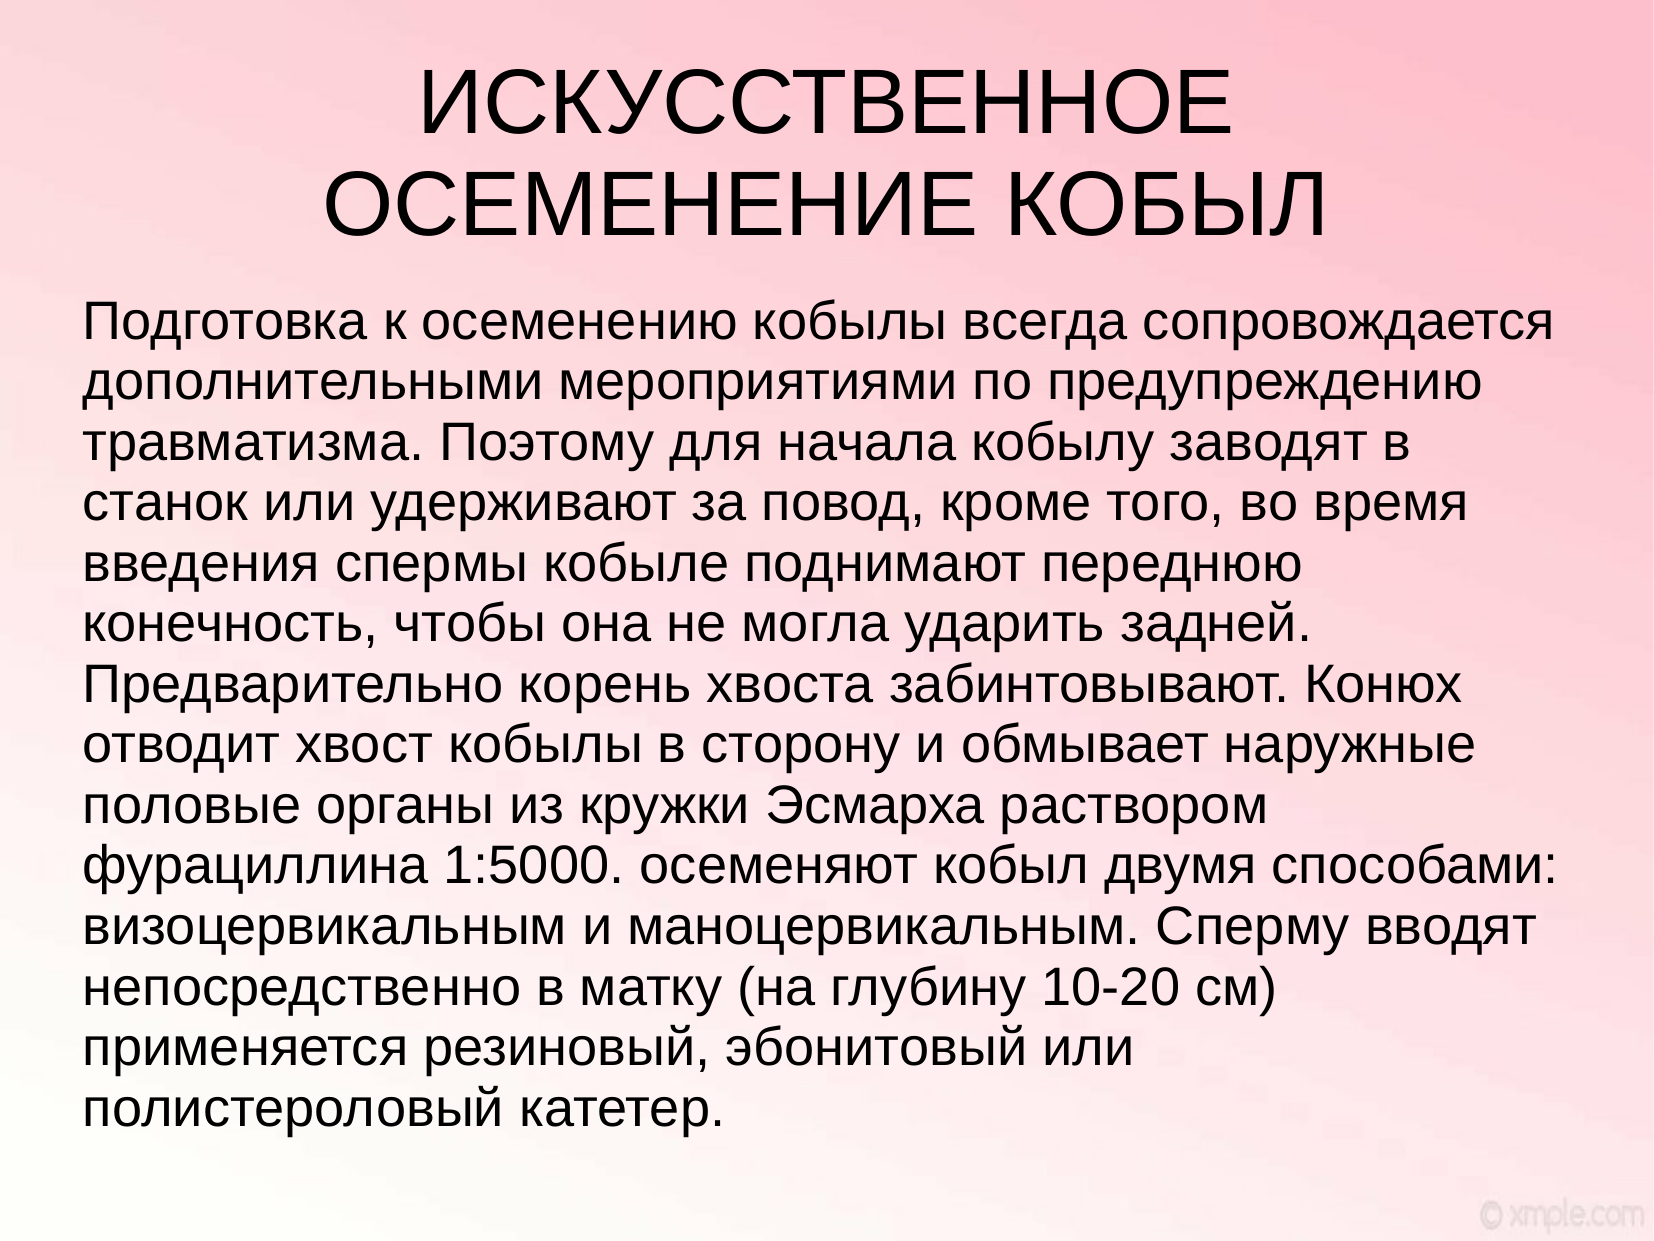

# ИСКУССТВЕННОЕ ОСЕМЕНЕНИЕ КОБЫЛ
Подготовка к осеменению кобылы всегда сопровождается дополнительными мероприятиями по предупреждению травматизма. Поэтому для начала кобылу заводят в станок или удерживают за повод, кроме того, во время введения спермы кобыле поднимают переднюю конечность, чтобы она не могла ударить задней. Предварительно корень хвоста забинтовывают. Конюх отводит хвост кобылы в сторону и обмывает наружные половые органы из кружки Эсмарха раствором фурациллина 1:5000. осеменяют кобыл двумя способами: визоцервикальным и маноцервикальным. Сперму вводят непосредственно в матку (на глубину 10-20 см) применяется резиновый, эбонитовый или полистероловый катетер.